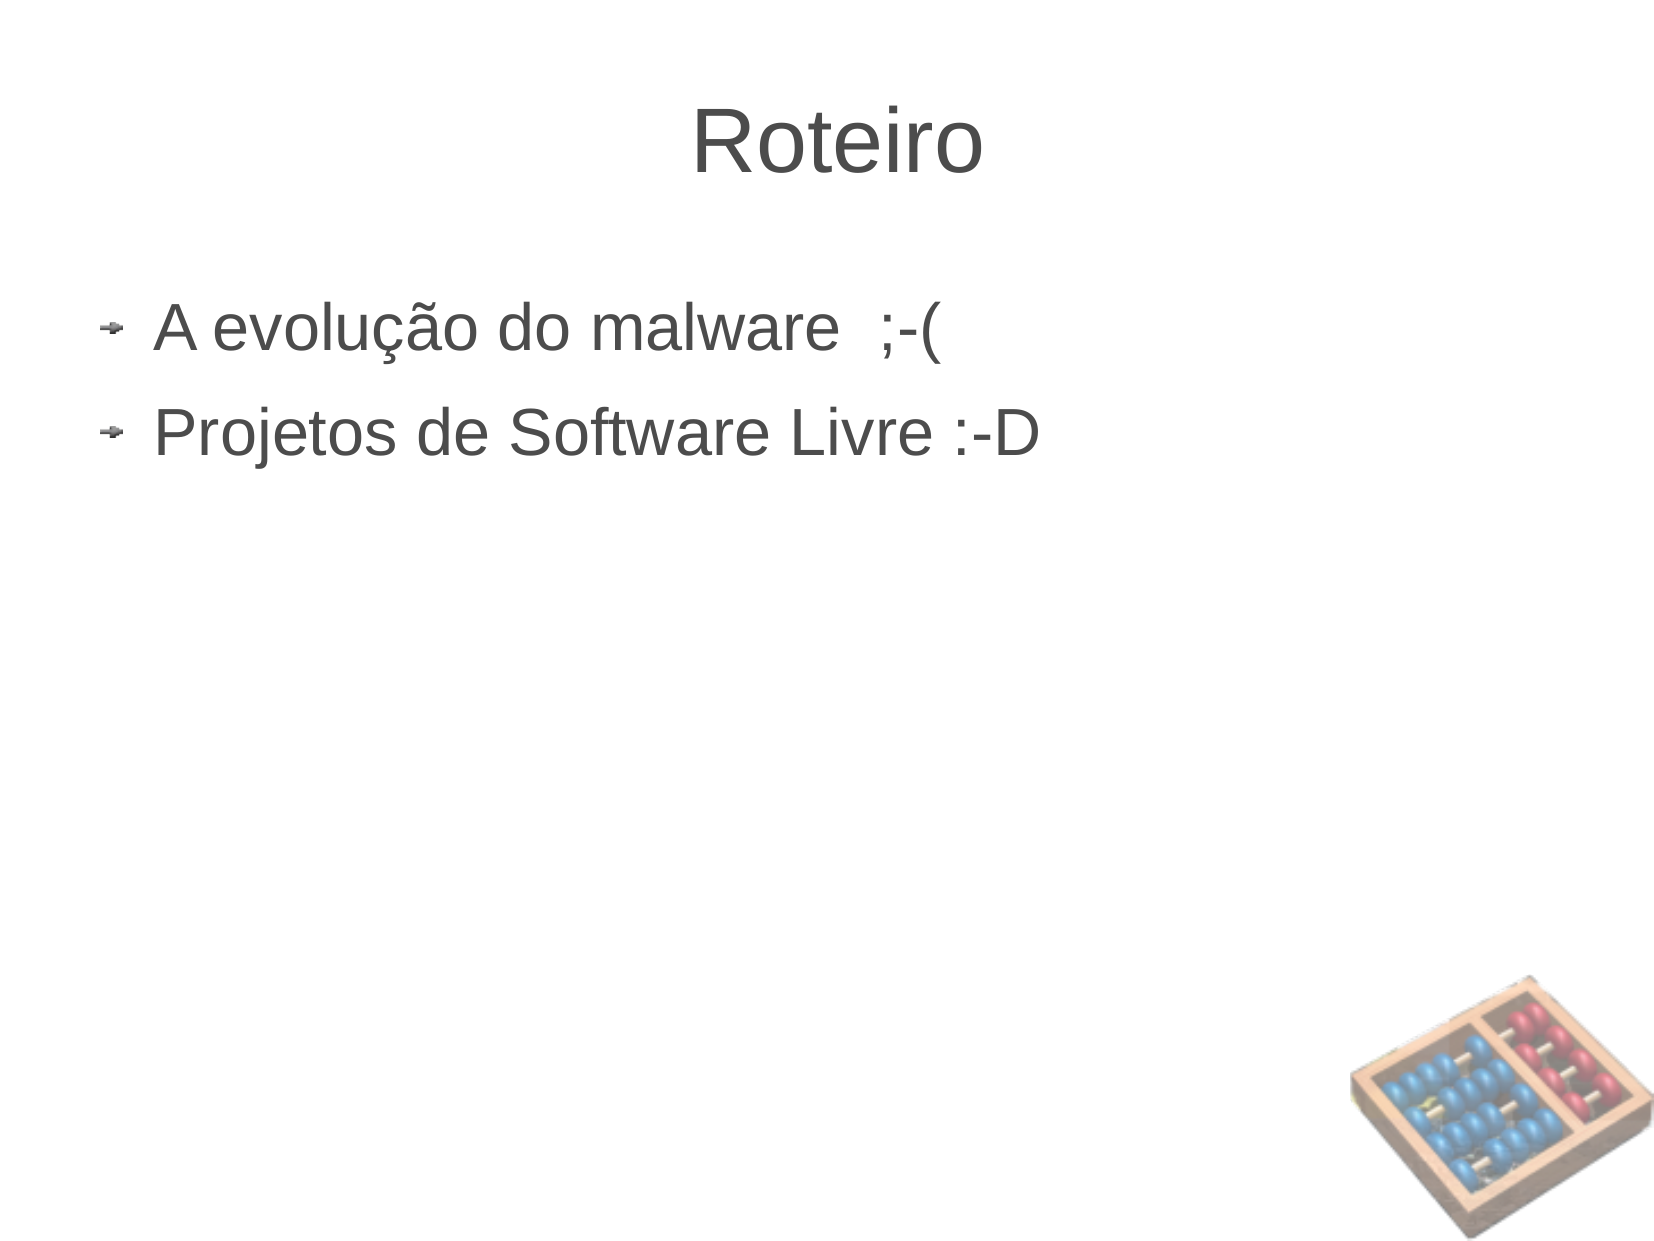

# Roteiro
A evolução do malware ;-(
Projetos de Software Livre :-D